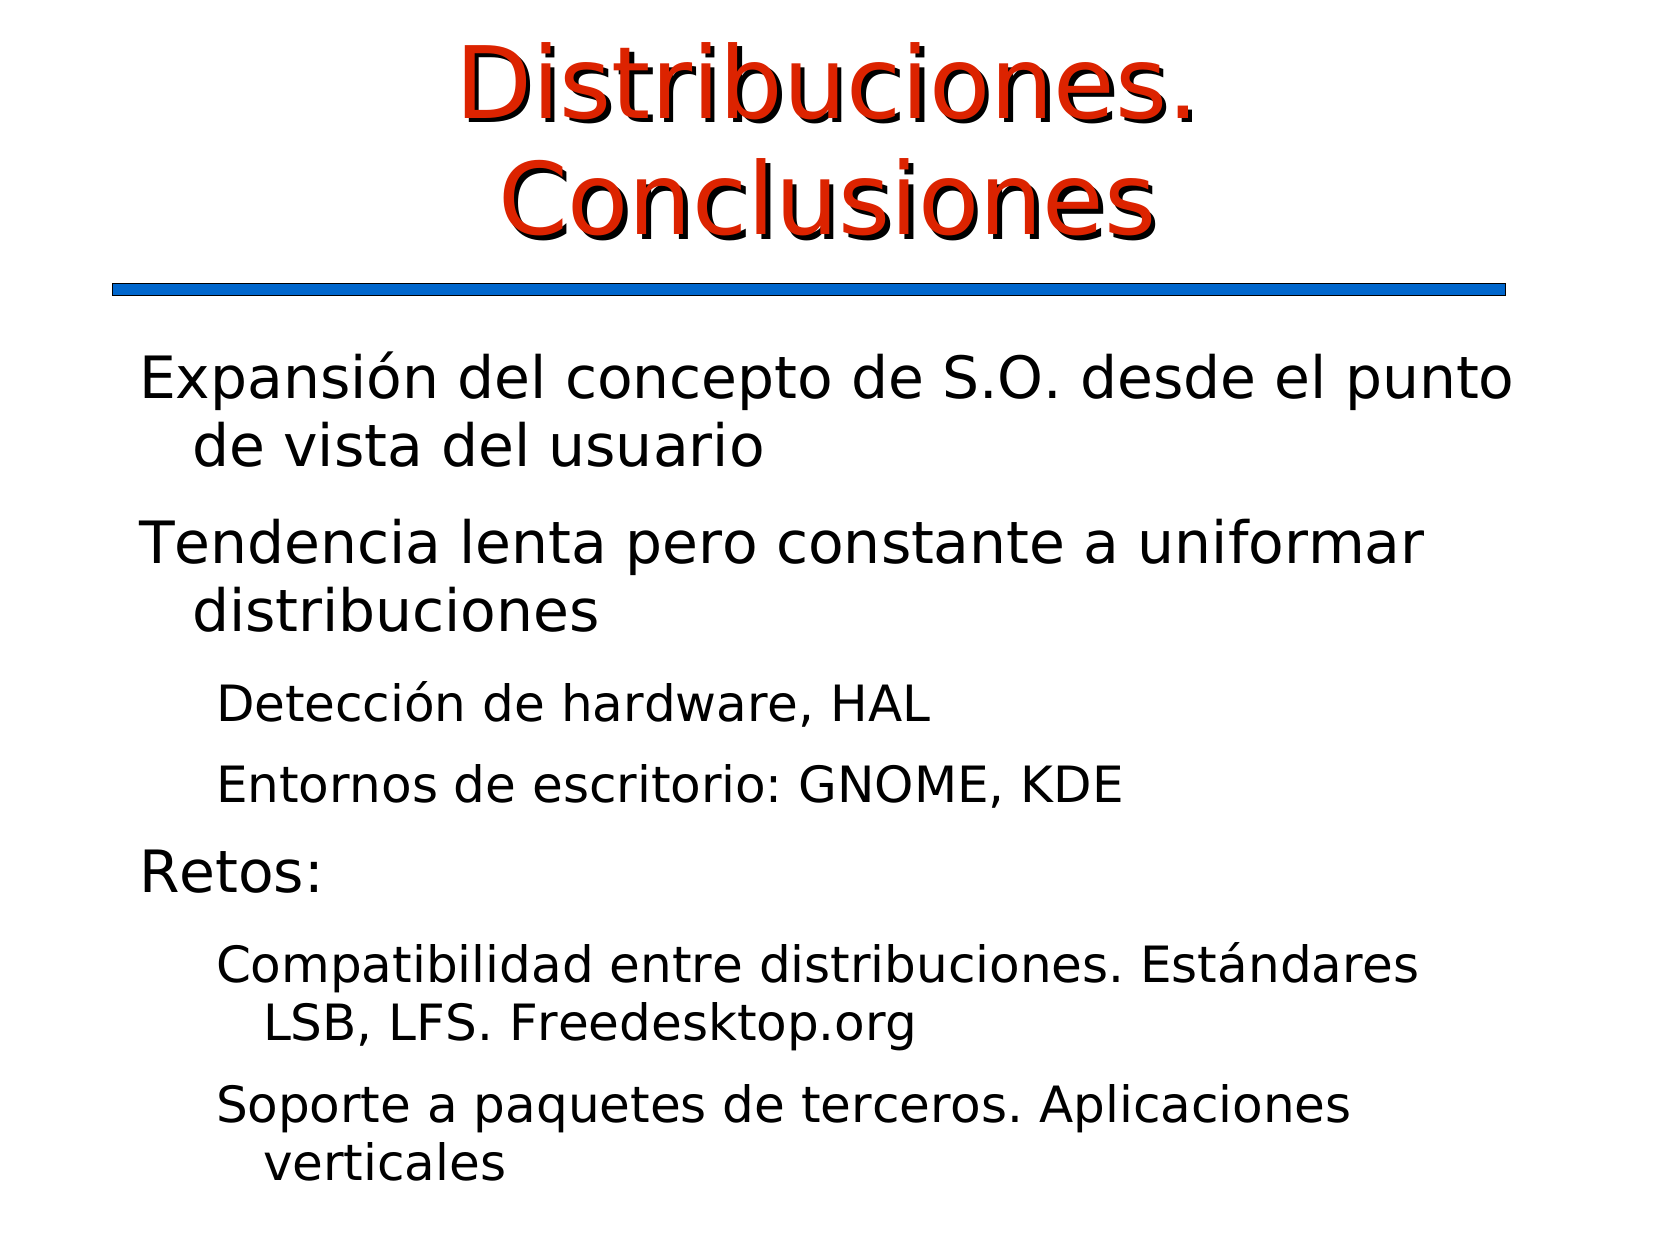

# Distribuciones. Conclusiones
Expansión del concepto de S.O. desde el punto de vista del usuario
Tendencia lenta pero constante a uniformar distribuciones
Detección de hardware, HAL
Entornos de escritorio: GNOME, KDE
Retos:
Compatibilidad entre distribuciones. Estándares LSB, LFS. Freedesktop.org
Soporte a paquetes de terceros. Aplicaciones verticales